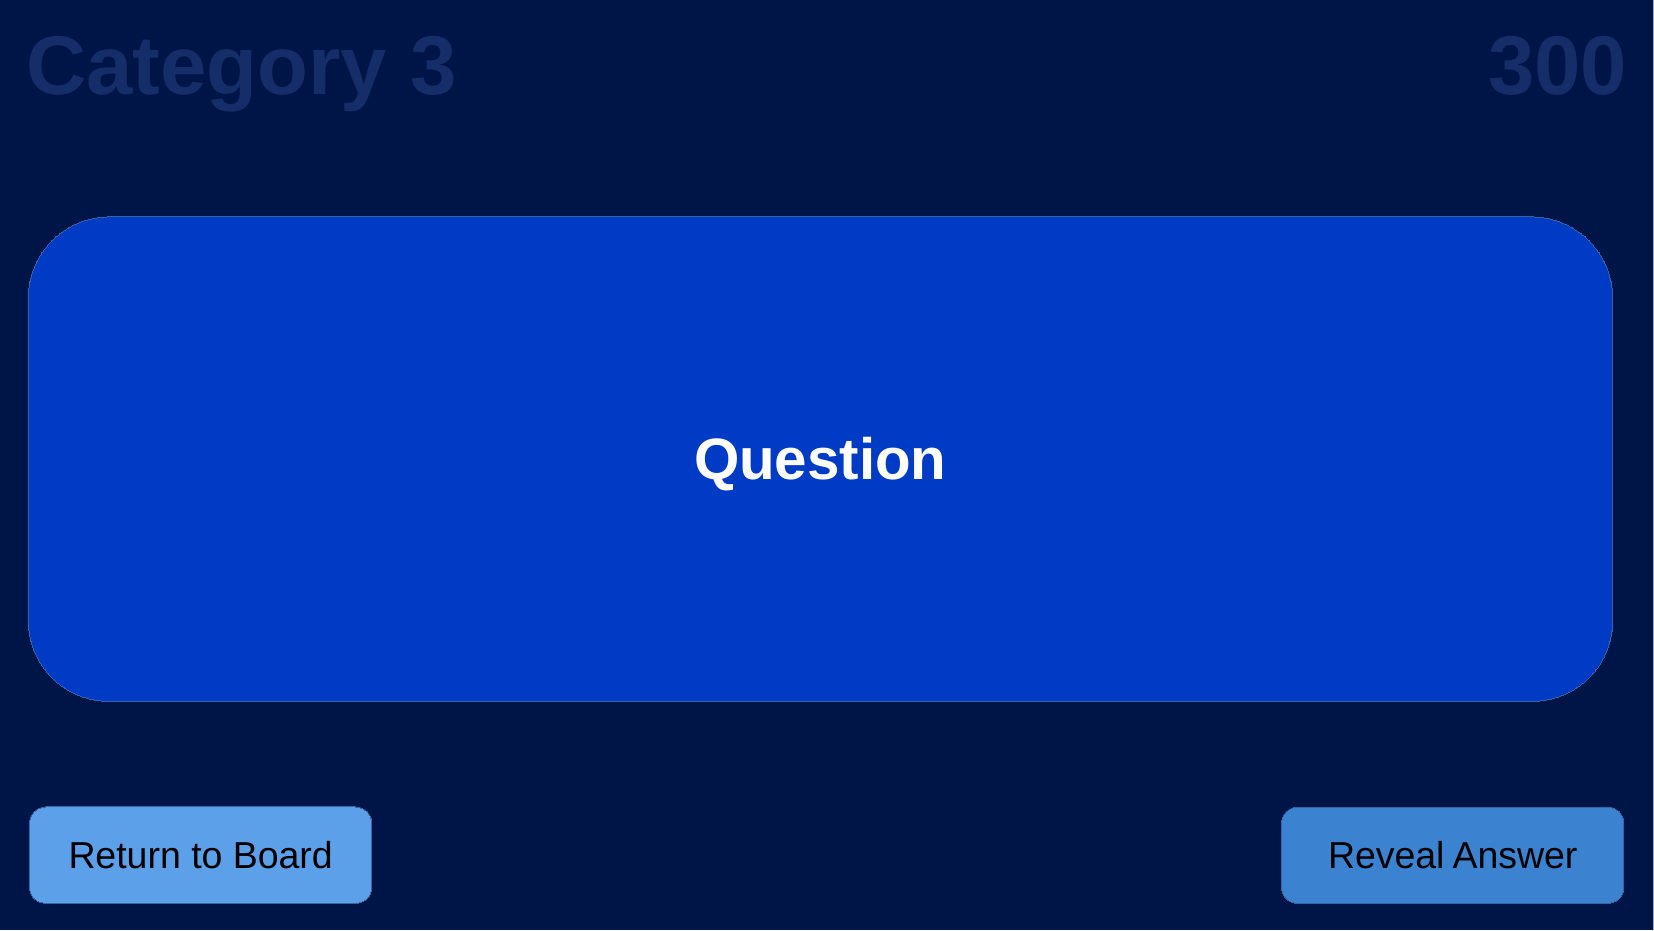

Category 3
300
Question
Return to Board
Reveal Answer